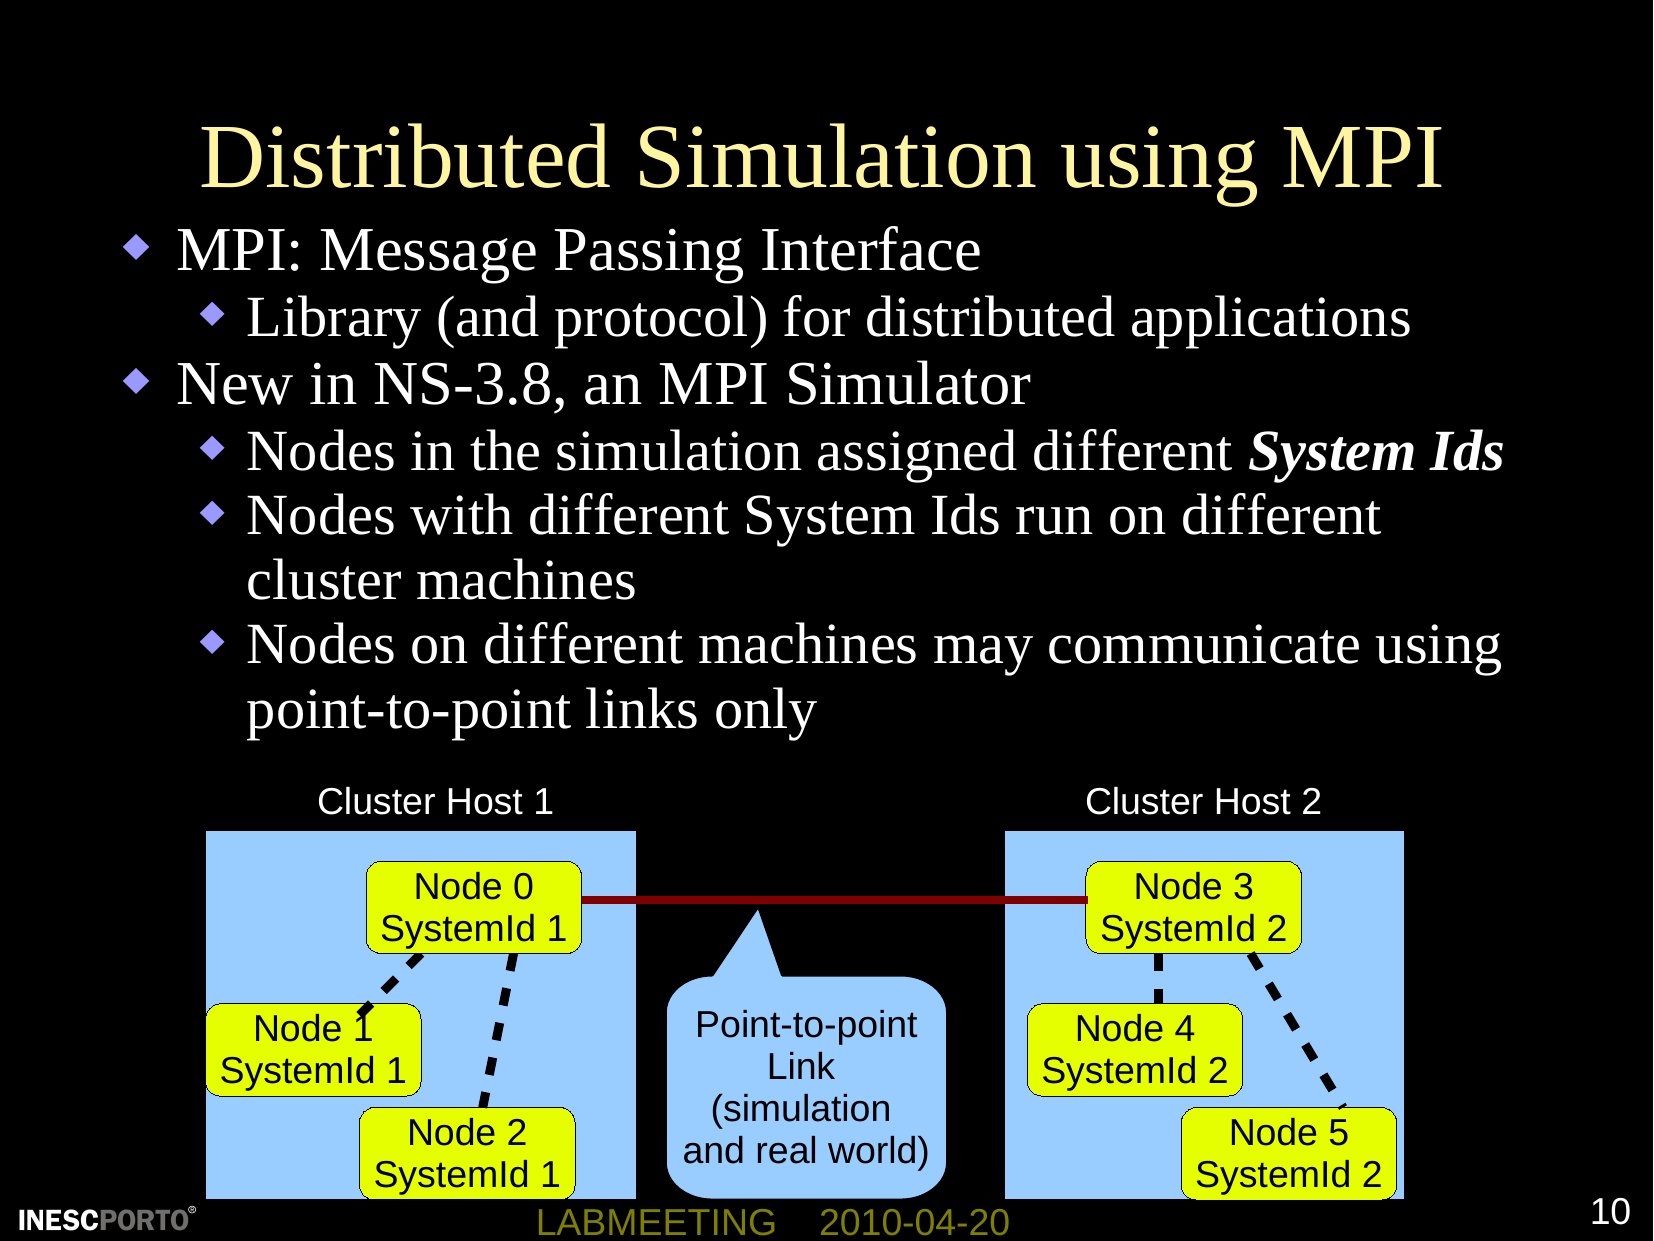

# Distributed Simulation using MPI
MPI: Message Passing Interface
Library (and protocol) for distributed applications
New in NS-3.8, an MPI Simulator
Nodes in the simulation assigned different System Ids
Nodes with different System Ids run on different cluster machines
Nodes on different machines may communicate using point-to-point links only
Cluster Host 1
Cluster Host 2
Node 0
SystemId 1
Node 3
SystemId 2
Point-to-point
Link
(simulation
and real world)
Node 1
SystemId 1
Node 4
SystemId 2
Node 2
SystemId 1
Node 5
SystemId 2